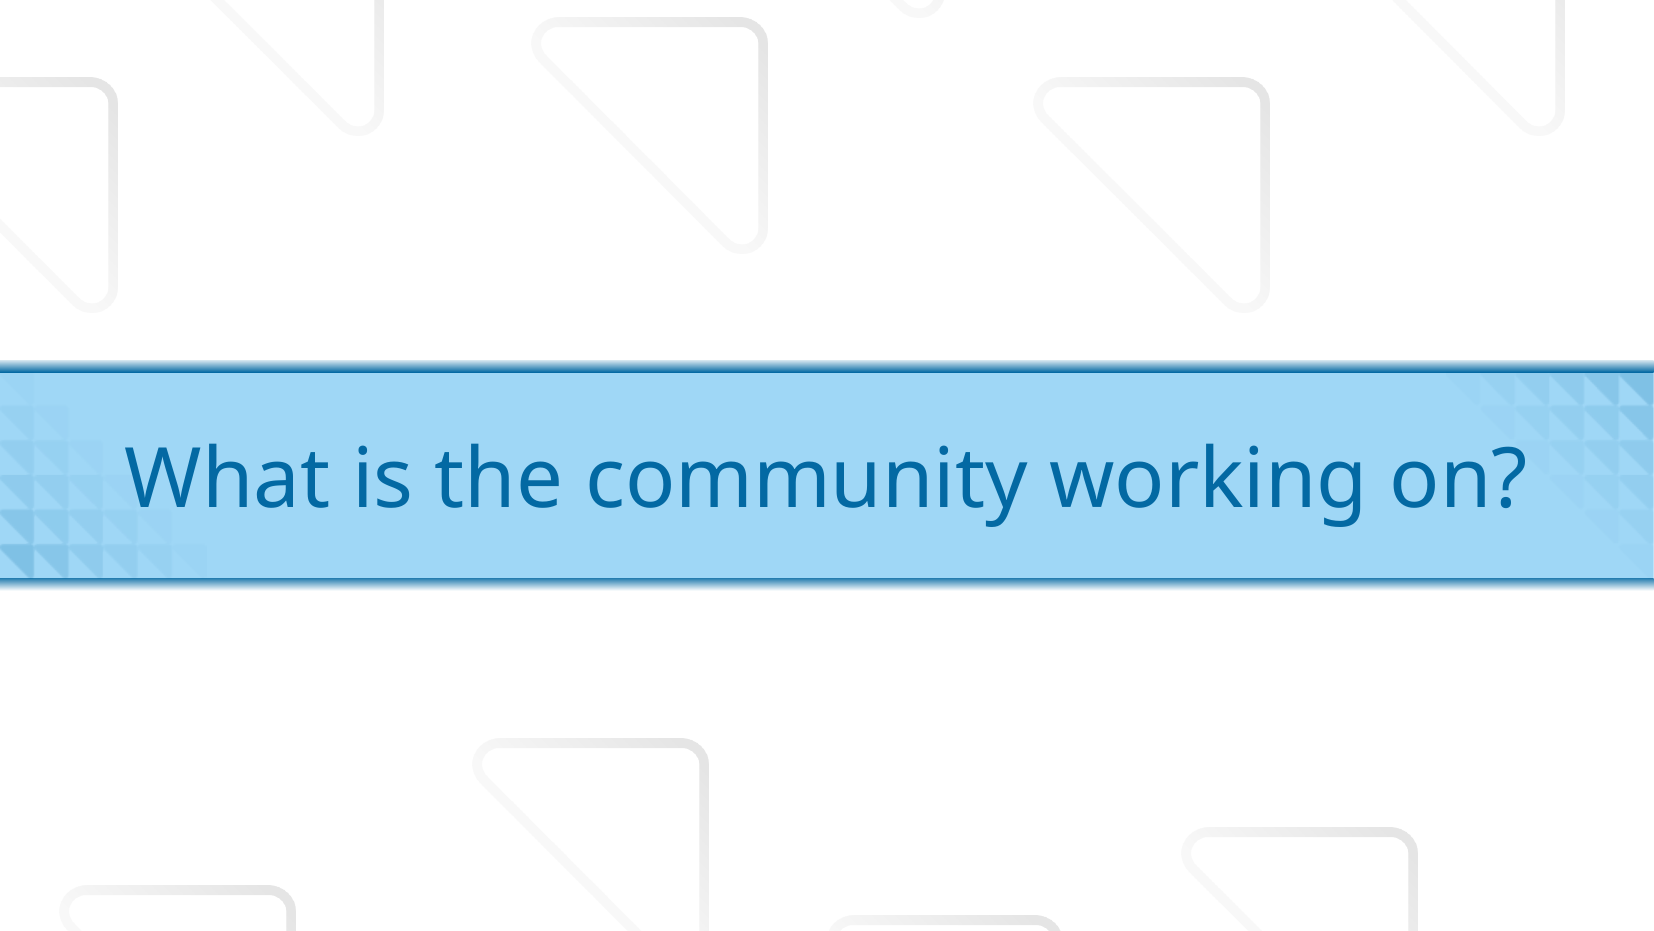

# What is the community working on?
12